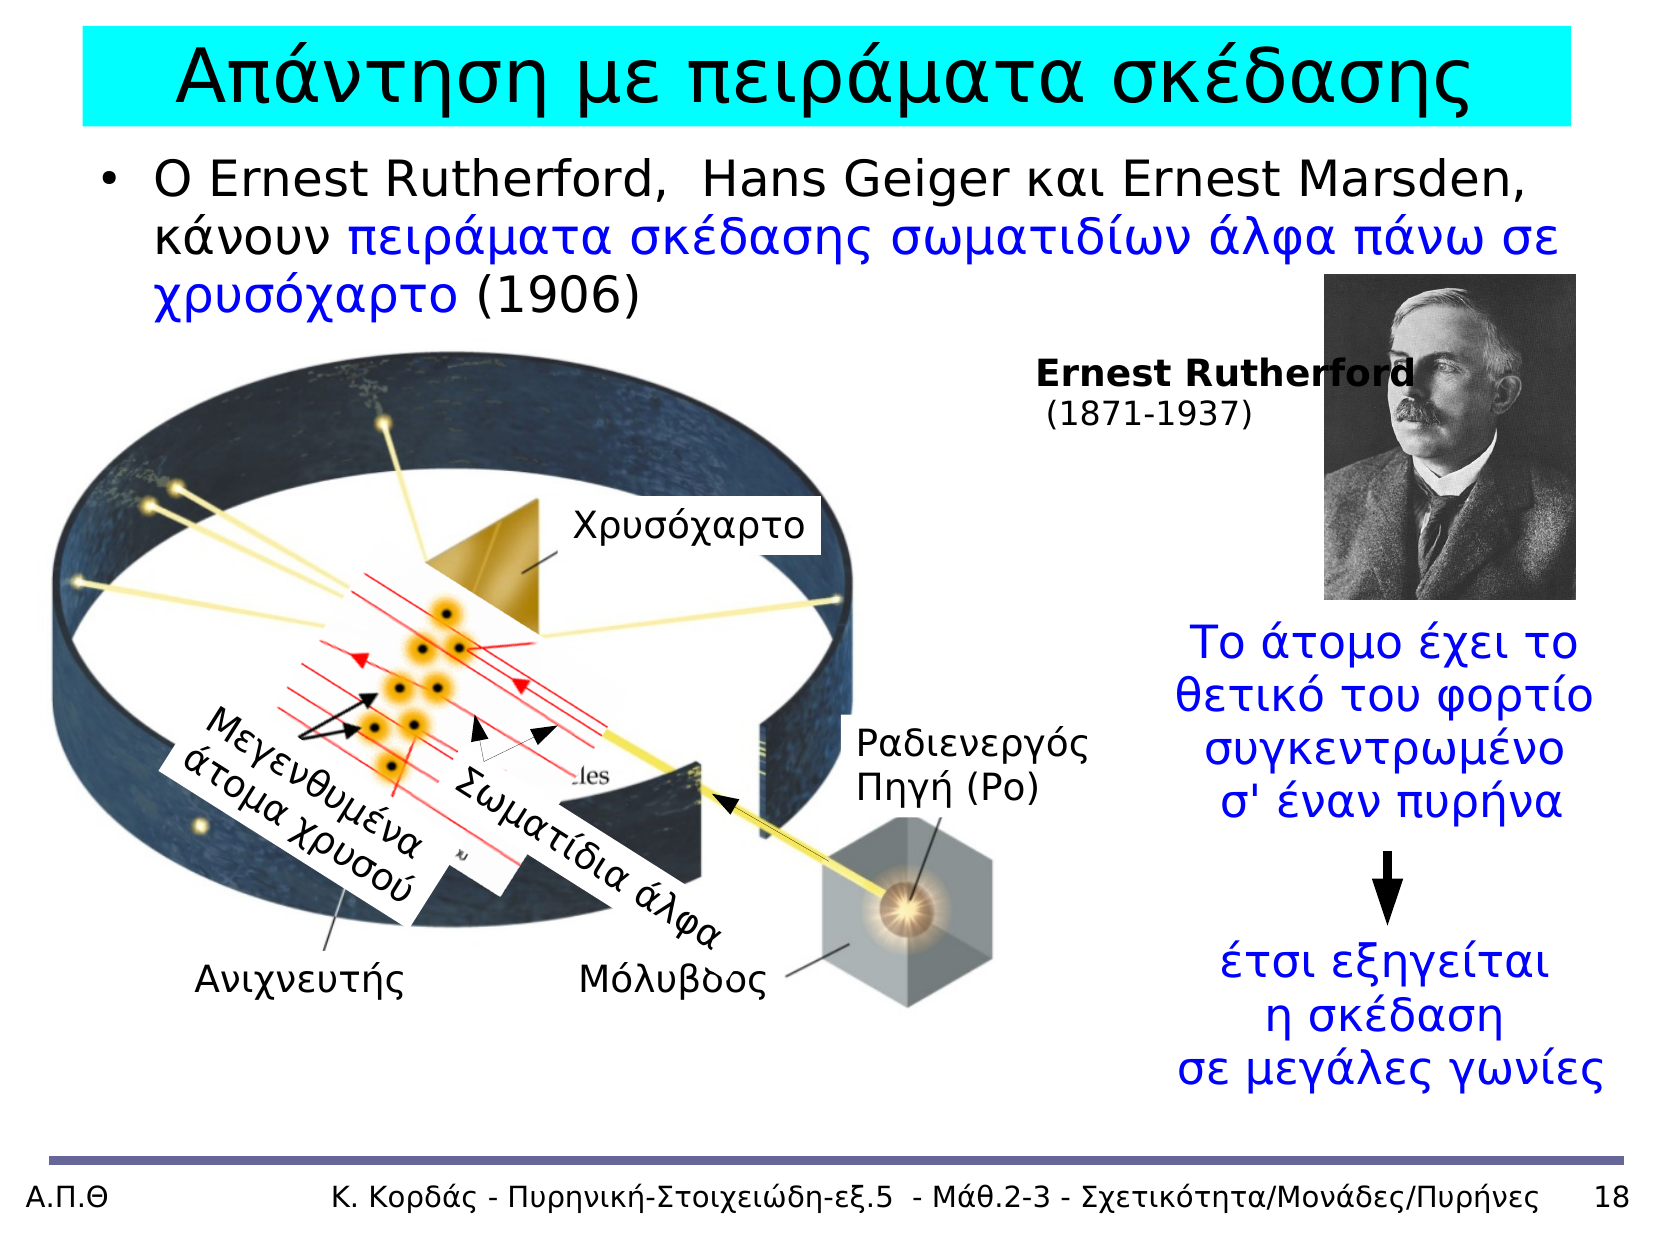

# Απάντηση με πειράματα σκέδασης
Ο Ernest Rutherford, Hans Geiger και Ernest Marsden, κάνουν πειράματα σκέδασης σωματιδίων άλφα πάνω σε χρυσόχαρτο (1906)
Ernest Rutherford
 (1871-1937)
Χρυσόχαρτο
Μεγενθυμένα
άτομα χρυσού
Σωματίδια άλφα
Το άτομο έχει το
θετικό του φορτίο
συγκεντρωμένο
σ' έναν πυρήνα
έτσι εξηγείται
η σκέδαση
σε μεγάλες γωνίες
Ραδιενεργός
Πηγή (Po)
Ανιχνευτής
Μόλυβδος
Α.Π.Θ
Κ. Κορδάς - Πυρηνική-Στοιχειώδη-εξ.5 - Μάθ.2-3 - Σχετικότητα/Μονάδες/Πυρήνες
18